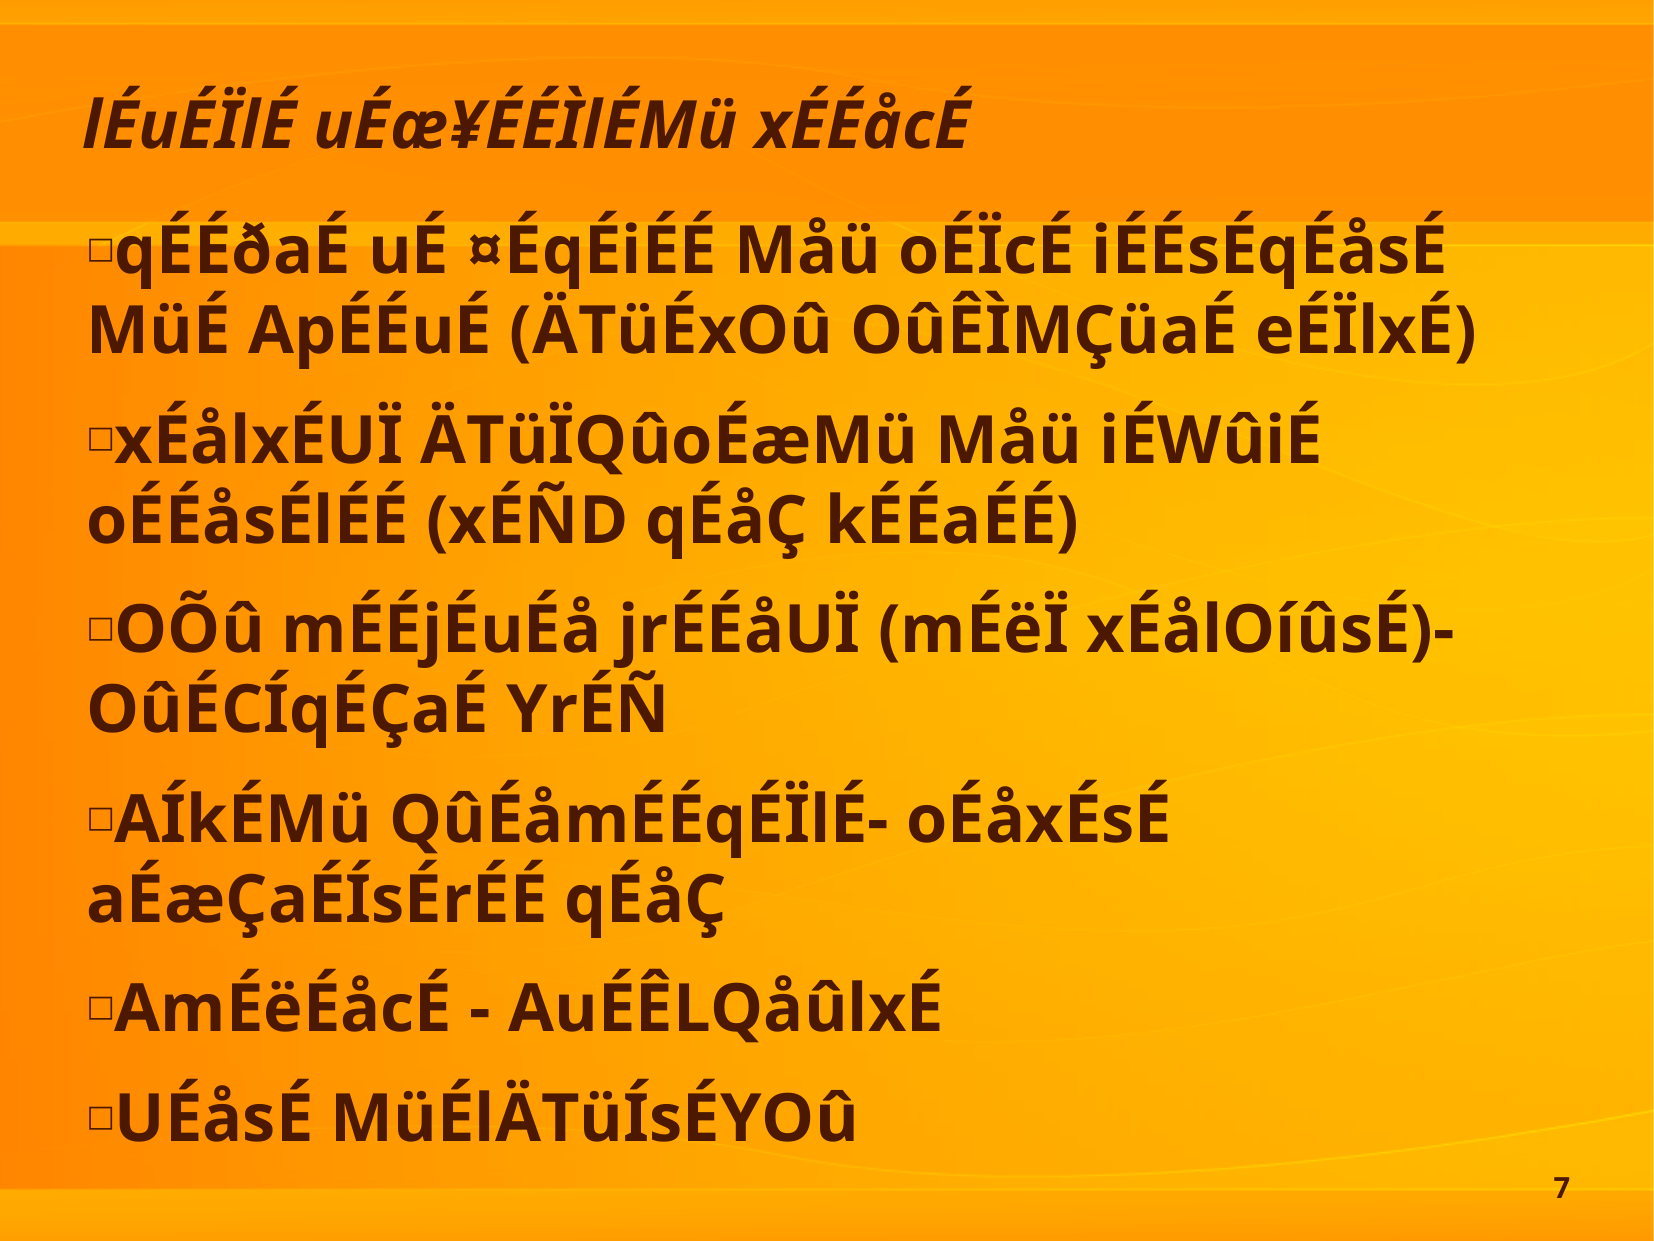

# lÉuÉÏlÉ uÉæ¥ÉÉÌlÉMü xÉÉåcÉ
qÉÉðaÉ uÉ ¤ÉqÉiÉÉ Måü oÉÏcÉ iÉÉsÉqÉåsÉ MüÉ ApÉÉuÉ (ÄTüÉxOû OûÊÌMÇüaÉ eÉÏlxÉ)
xÉålxÉUÏ ÄTüÏQûoÉæMü Måü iÉWûiÉ oÉÉåsÉlÉÉ (xÉÑD qÉåÇ kÉÉaÉÉ)
OÕû mÉÉjÉuÉå jrÉÉåUÏ (mÉëÏ xÉålOíûsÉ)- OûÉCÍqÉÇaÉ YrÉÑ
AÍkÉMü QûÉåmÉÉqÉÏlÉ- oÉåxÉsÉ aÉæÇaÉÍsÉrÉÉ qÉåÇ
AmÉëÉåcÉ - AuÉÊLQåûlxÉ
UÉåsÉ MüÉlÄTüÍsÉYOû